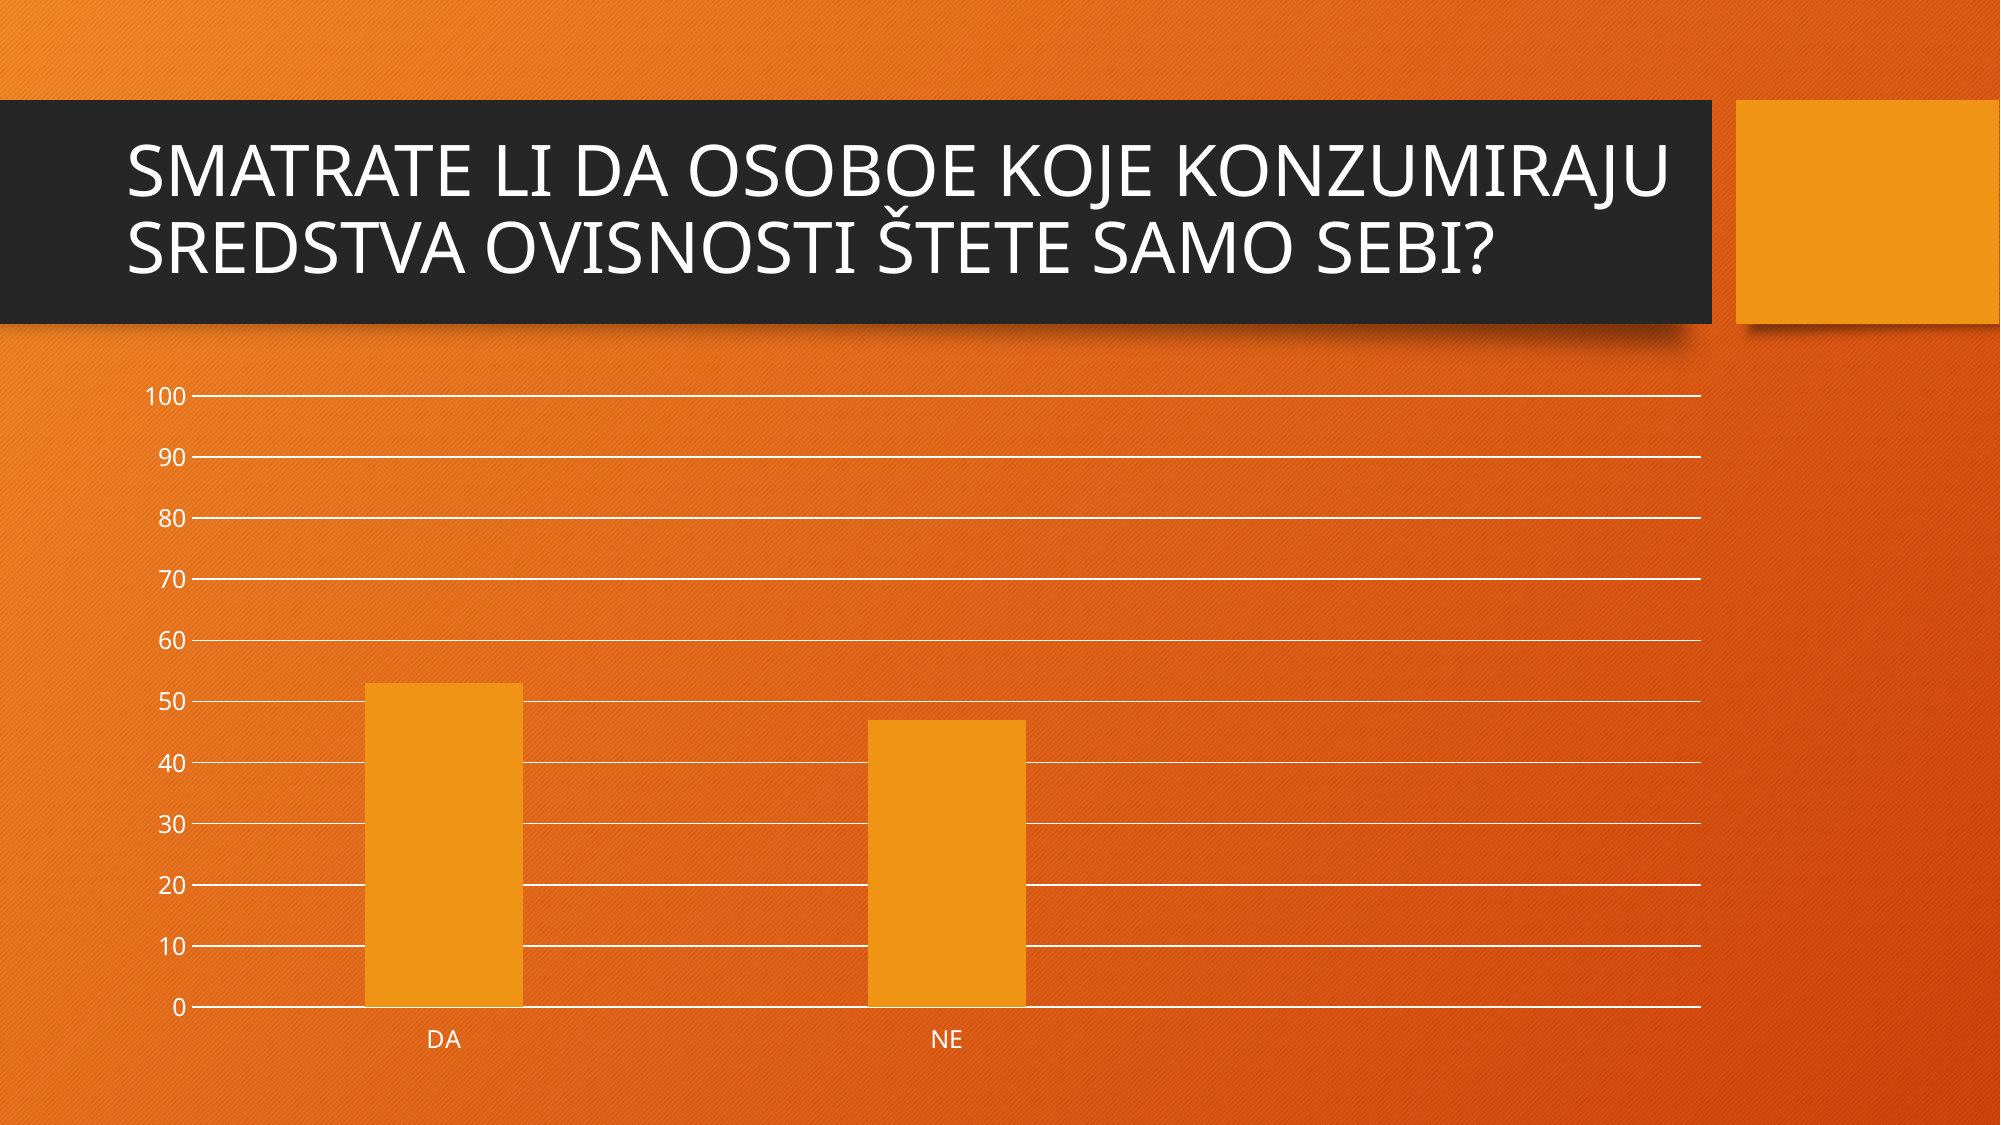

# SMATRATE LI DA OSOBOE KOJE KONZUMIRAJU SREDSTVA OVISNOSTI ŠTETE SAMO SEBI?
### Chart
| Category | Skup 1 |
|---|---|
| DA | 53.0 |
| NE | 47.0 |
| None | 0.0 |